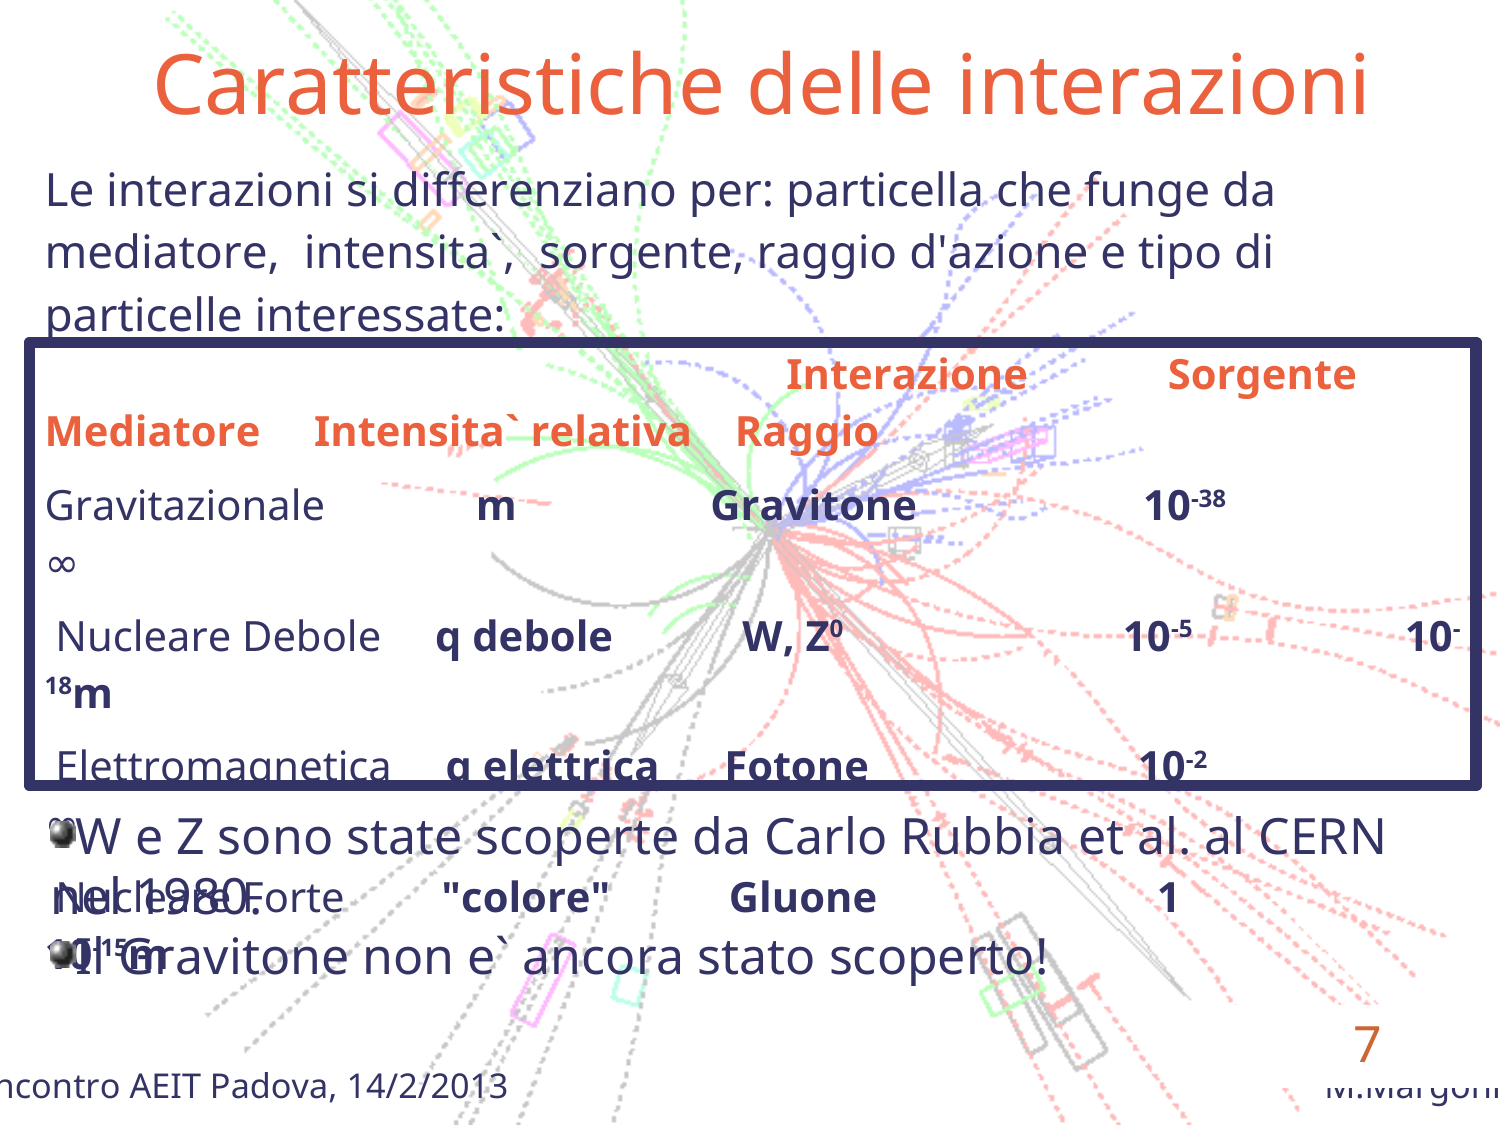

# Caratteristiche delle interazioni
Le interazioni si differenziano per: particella che funge da mediatore, intensita`, sorgente, raggio d'azione e tipo di particelle interessate: Interazione Sorgente Mediatore Intensita` relativa Raggio
Gravitazionale m Gravitone 10-38 ∞
 Nucleare Debole q debole W, Z0 10-5 10-18m
 Elettromagnetica q elettrica Fotone 10-2 ∞
 Nucleare Forte "colore" Gluone 1 10-15m
W e Z sono state scoperte da Carlo Rubbia et al. al CERN nel 1980.
Il Gravitone non e` ancora stato scoperto!